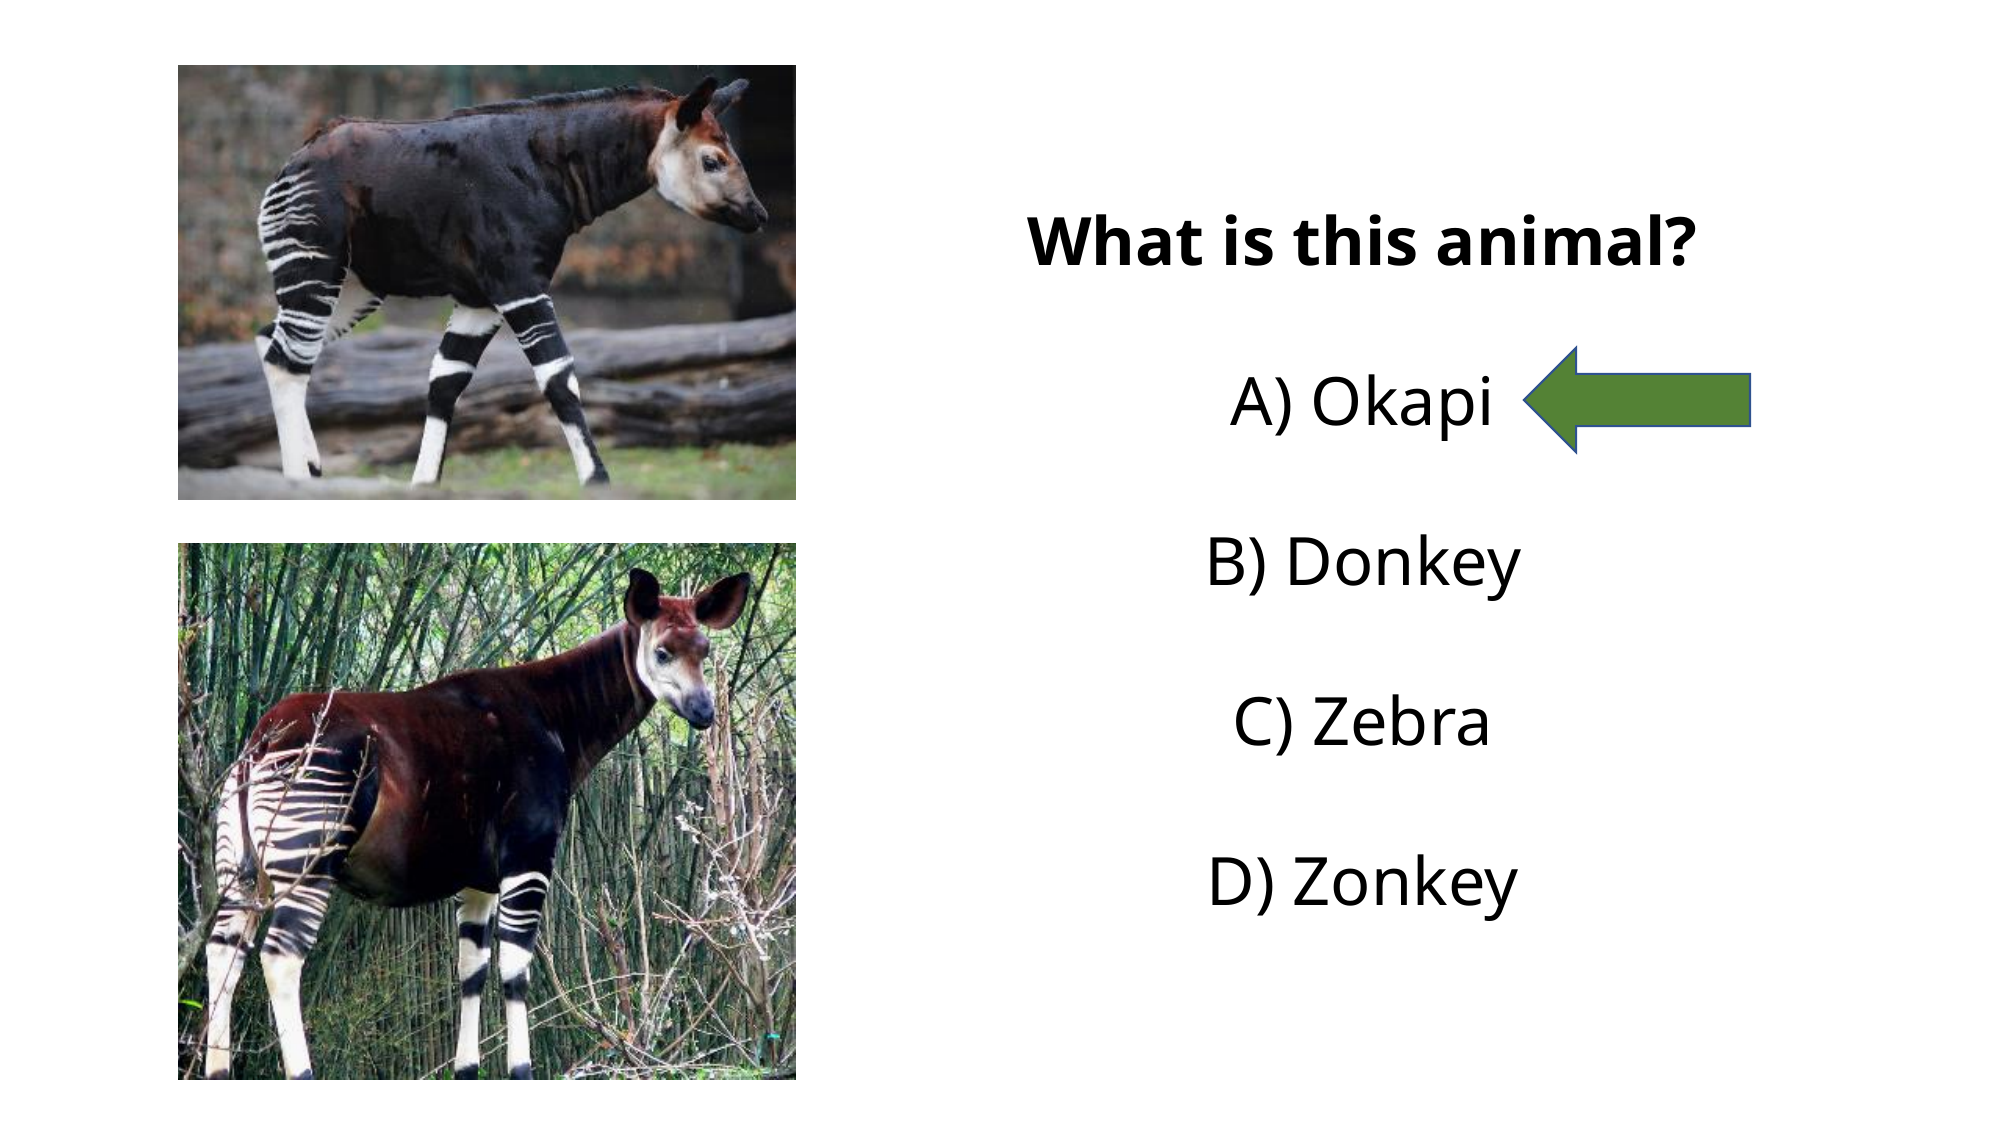

What is this animal?
 Okapi
B) Donkey
C) Zebra
D) Zonkey